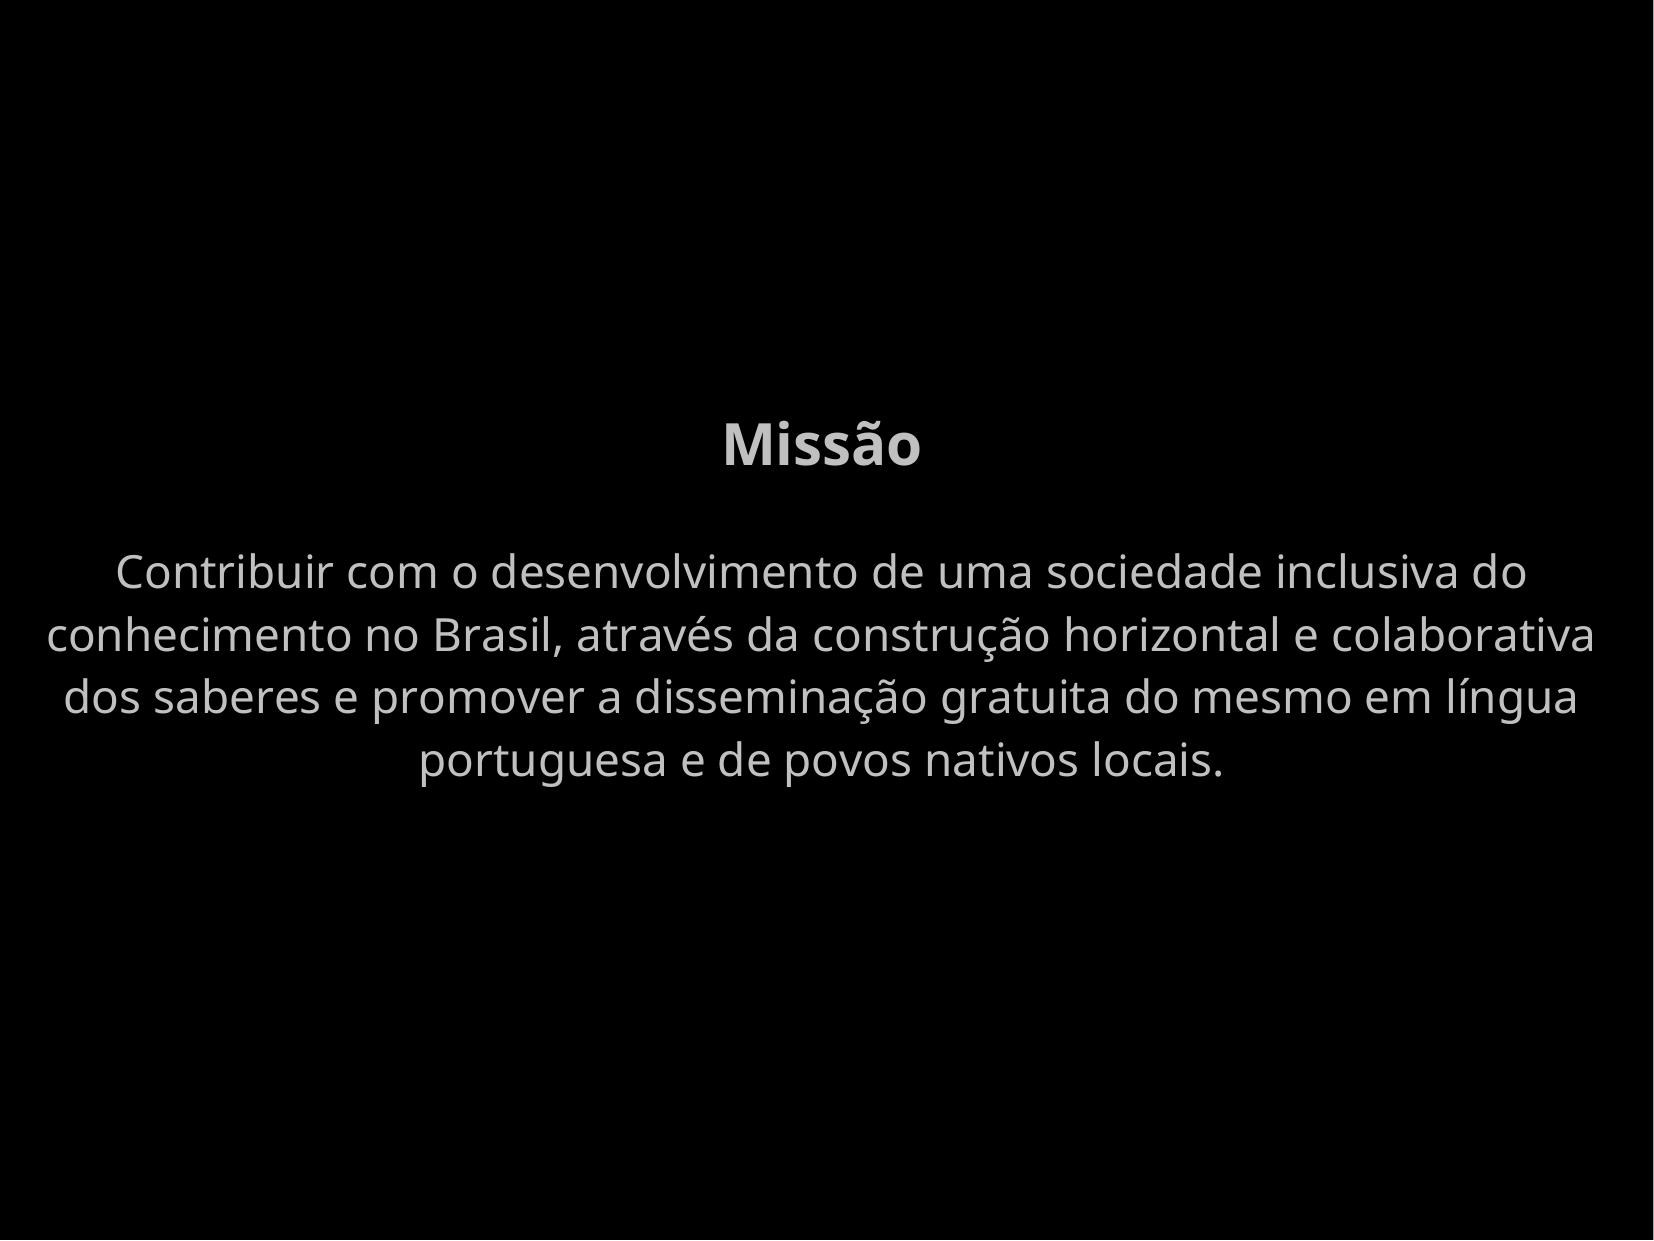

Missão
Contribuir com o desenvolvimento de uma sociedade inclusiva do conhecimento no Brasil, através da construção horizontal e colaborativa dos saberes e promover a disseminação gratuita do mesmo em língua portuguesa e de povos nativos locais.